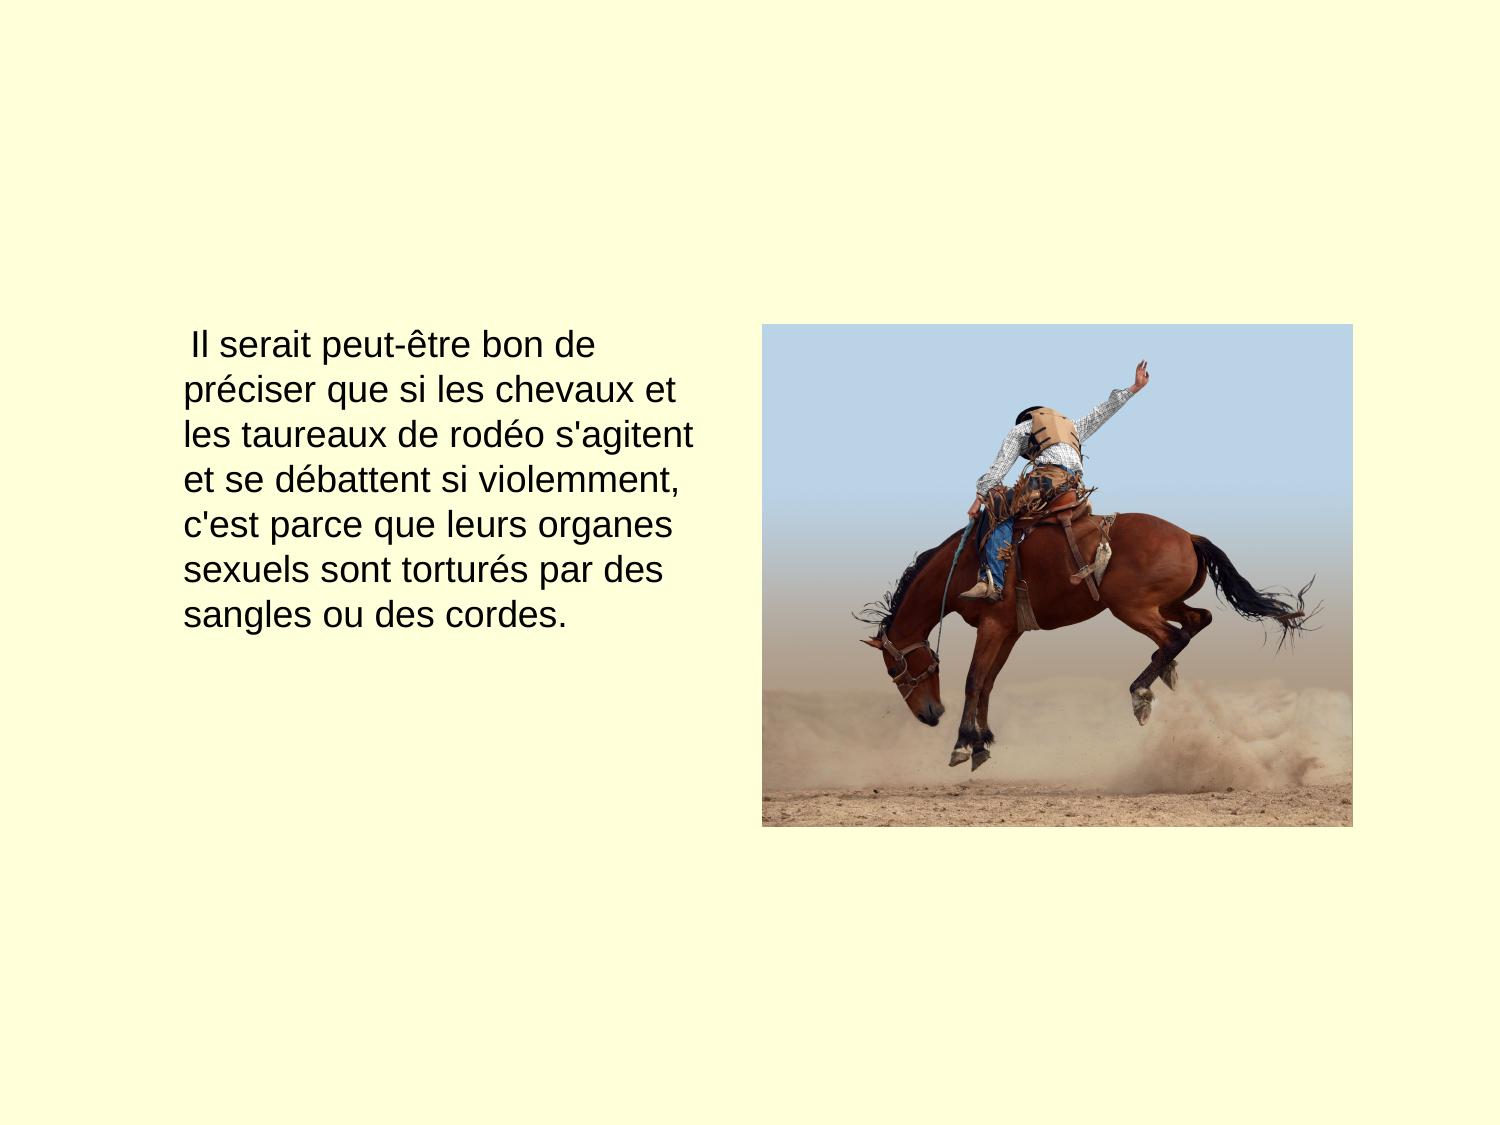

#
 Il serait peut-être bon de préciser que si les chevaux et les taureaux de rodéo s'agitent et se débattent si violemment, c'est parce que leurs organes sexuels sont torturés par des sangles ou des cordes.